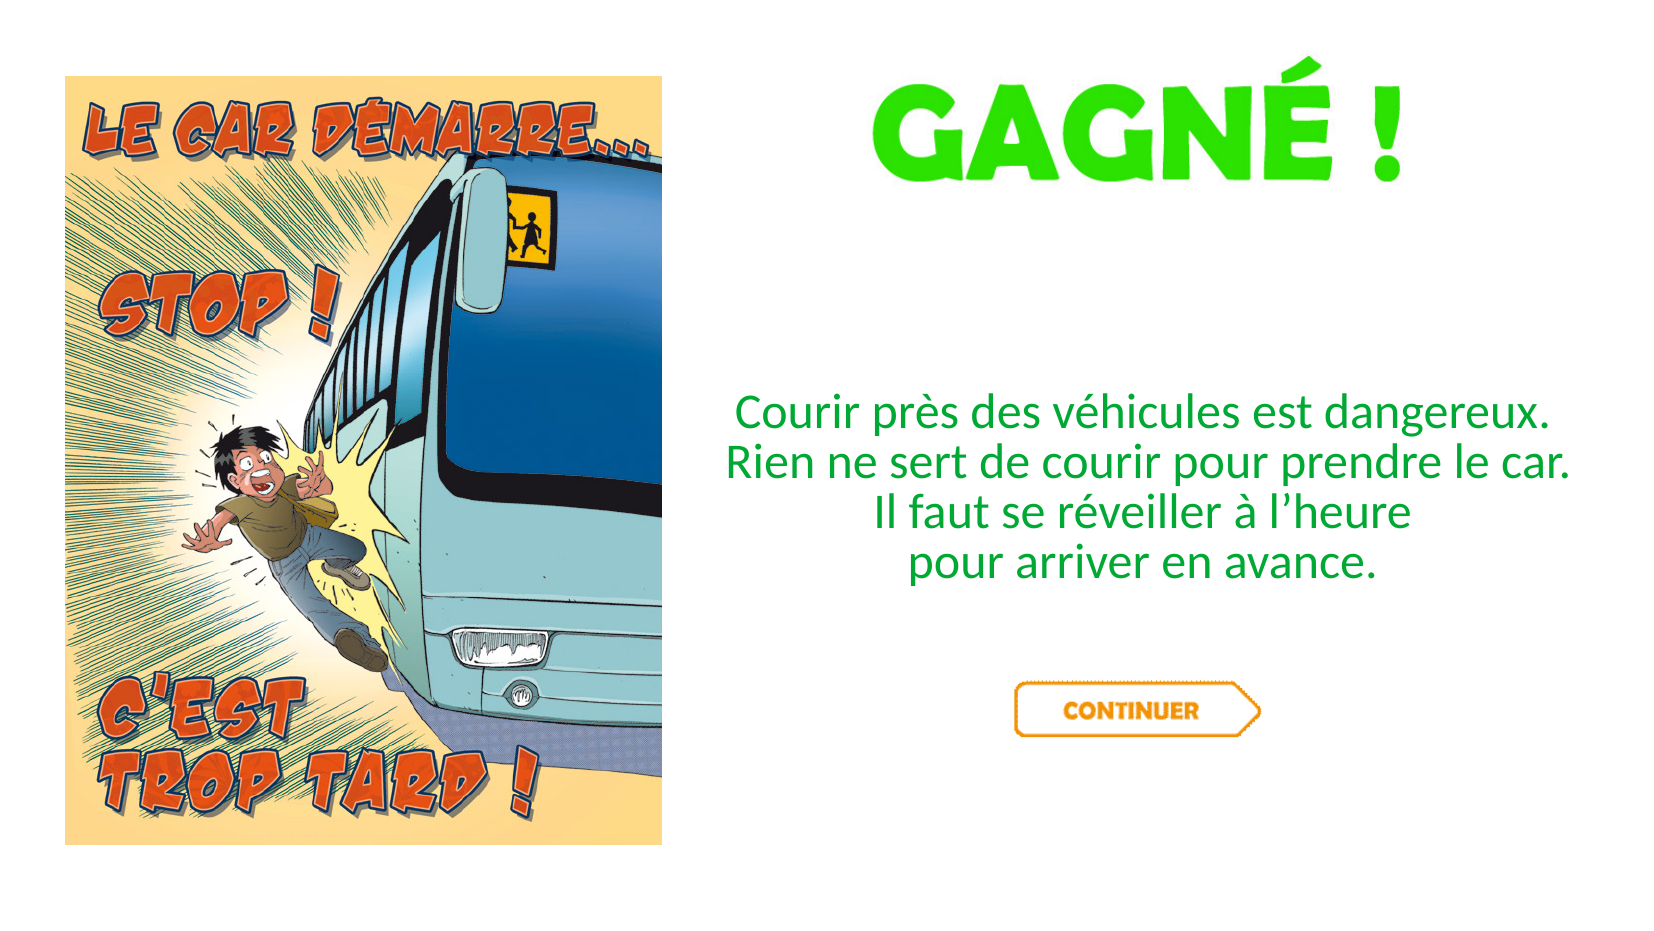

Courir près des véhicules est dangereux.
 Rien ne sert de courir pour prendre le car.
 Il faut se réveiller à l’heure
pour arriver en avance.